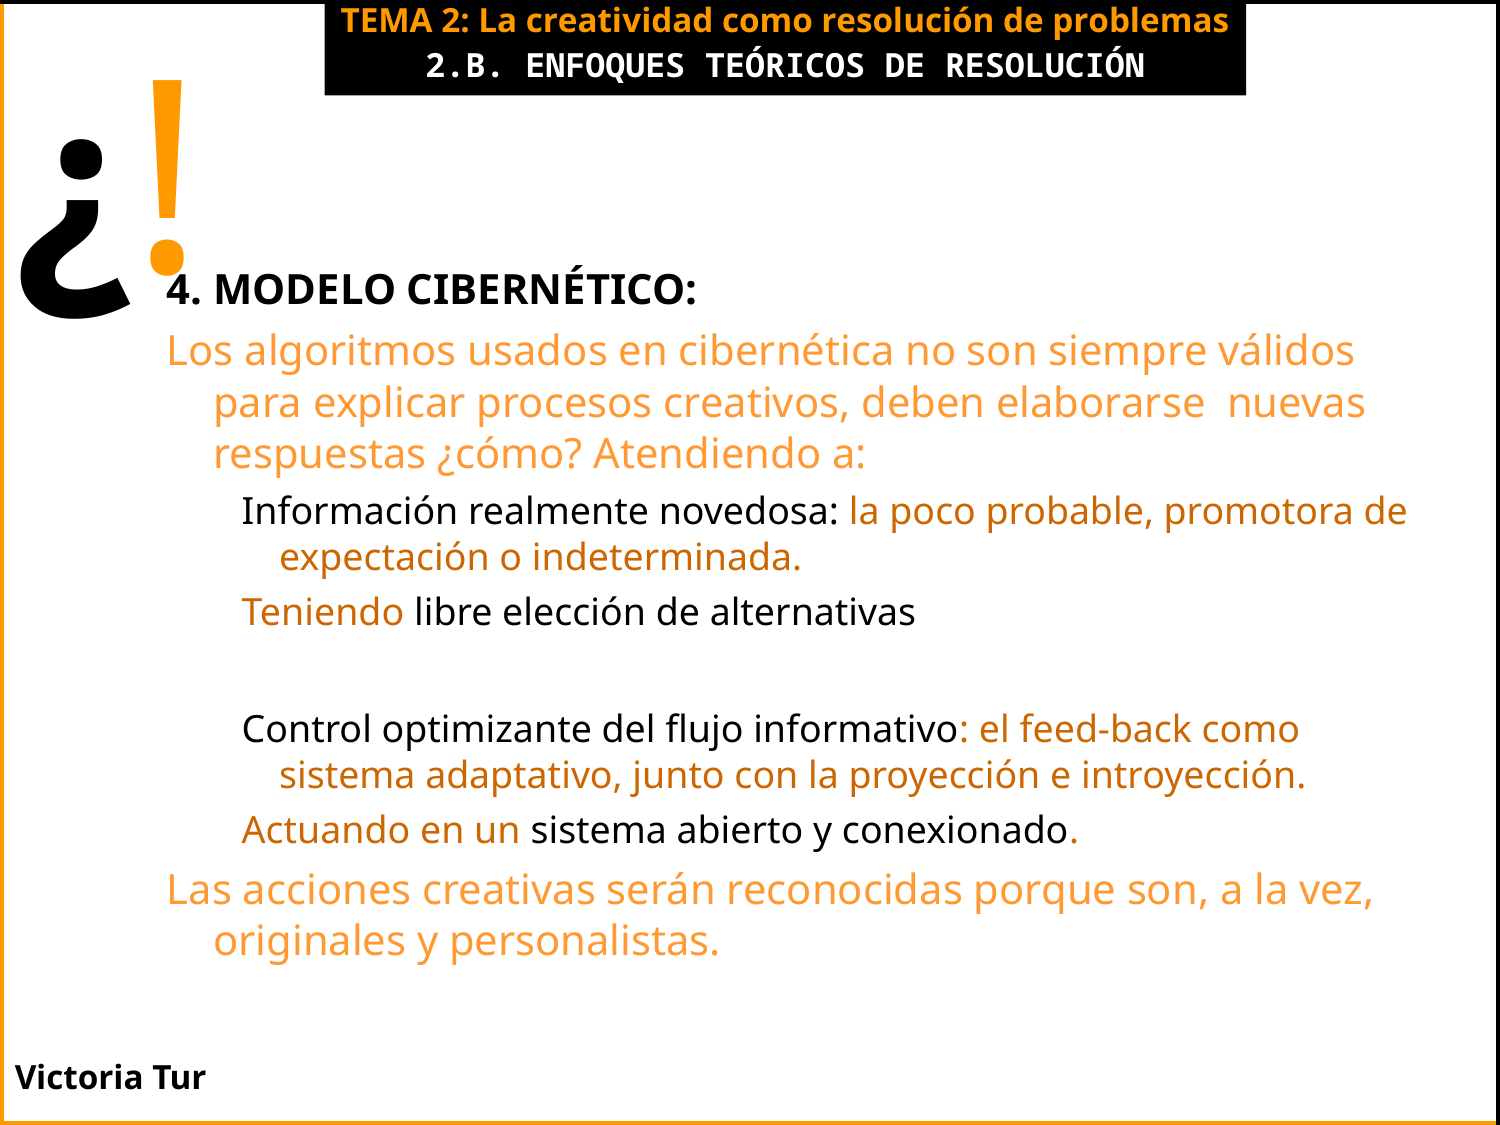

# 4. MODELO CIBERNÉTICO:
Los algoritmos usados en cibernética no son siempre válidos para explicar procesos creativos, deben elaborarse nuevas respuestas ¿cómo? Atendiendo a:
Información realmente novedosa: la poco probable, promotora de expectación o indeterminada.
Teniendo libre elección de alternativas
Control optimizante del flujo informativo: el feed-back como sistema adaptativo, junto con la proyección e introyección.
Actuando en un sistema abierto y conexionado.
Las acciones creativas serán reconocidas porque son, a la vez, originales y personalistas.